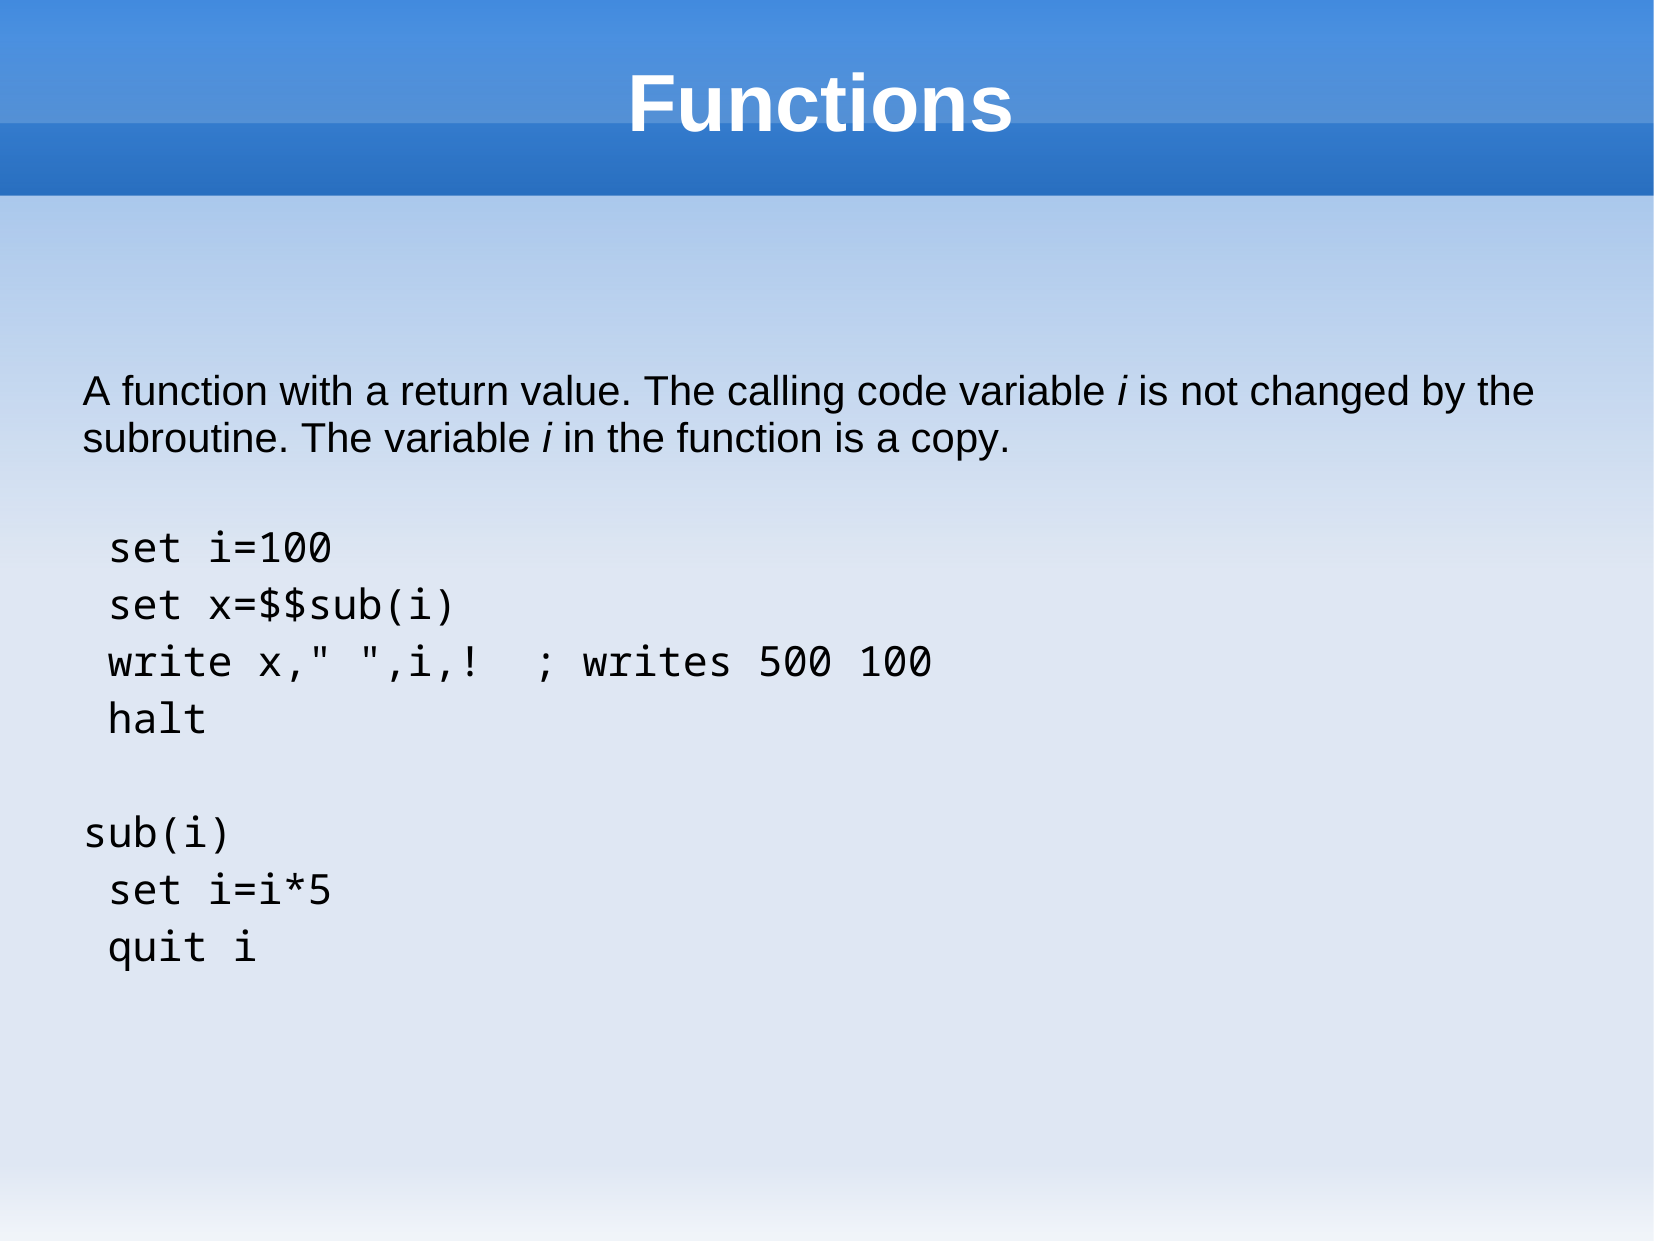

# Functions
A function with a return value. The calling code variable i is not changed by the subroutine. The variable i in the function is a copy.
 set i=100
 set x=$$sub(i)
 write x," ",i,! ; writes 500 100
 halt
sub(i)
 set i=i*5
 quit i